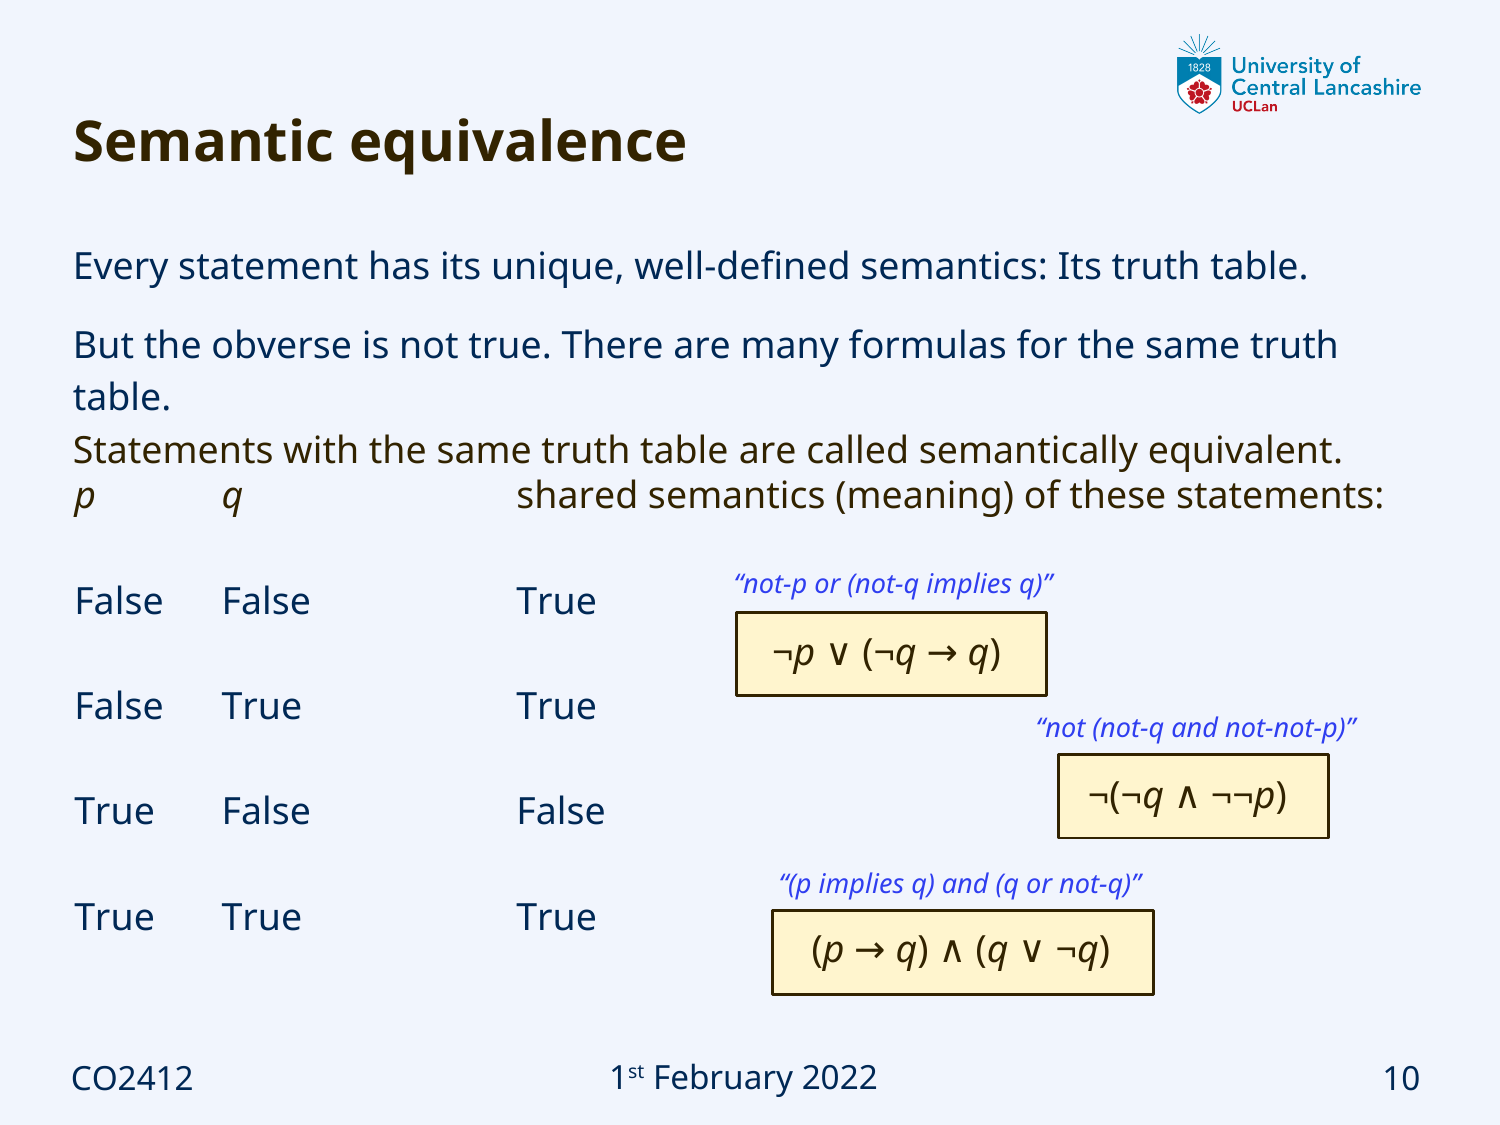

# Semantic equivalence
Every statement has its unique, well-defined semantics: Its truth table.
But the obverse is not true. There are many formulas for the same truth table.
Statements with the same truth table are called semantically equivalent.
p		q				shared semantics (meaning) of these statements:
False	False			True
False	True			True
True	False			False
True	True			True
“not-p or (not-q implies q)”
¬p ∨ (¬q → q)
“not (not-q and not-not-p)”
¬(¬q ∧ ¬¬p)
“(p implies q) and (q or not-q)”
(p → q) ∧ (q ∨ ¬q)